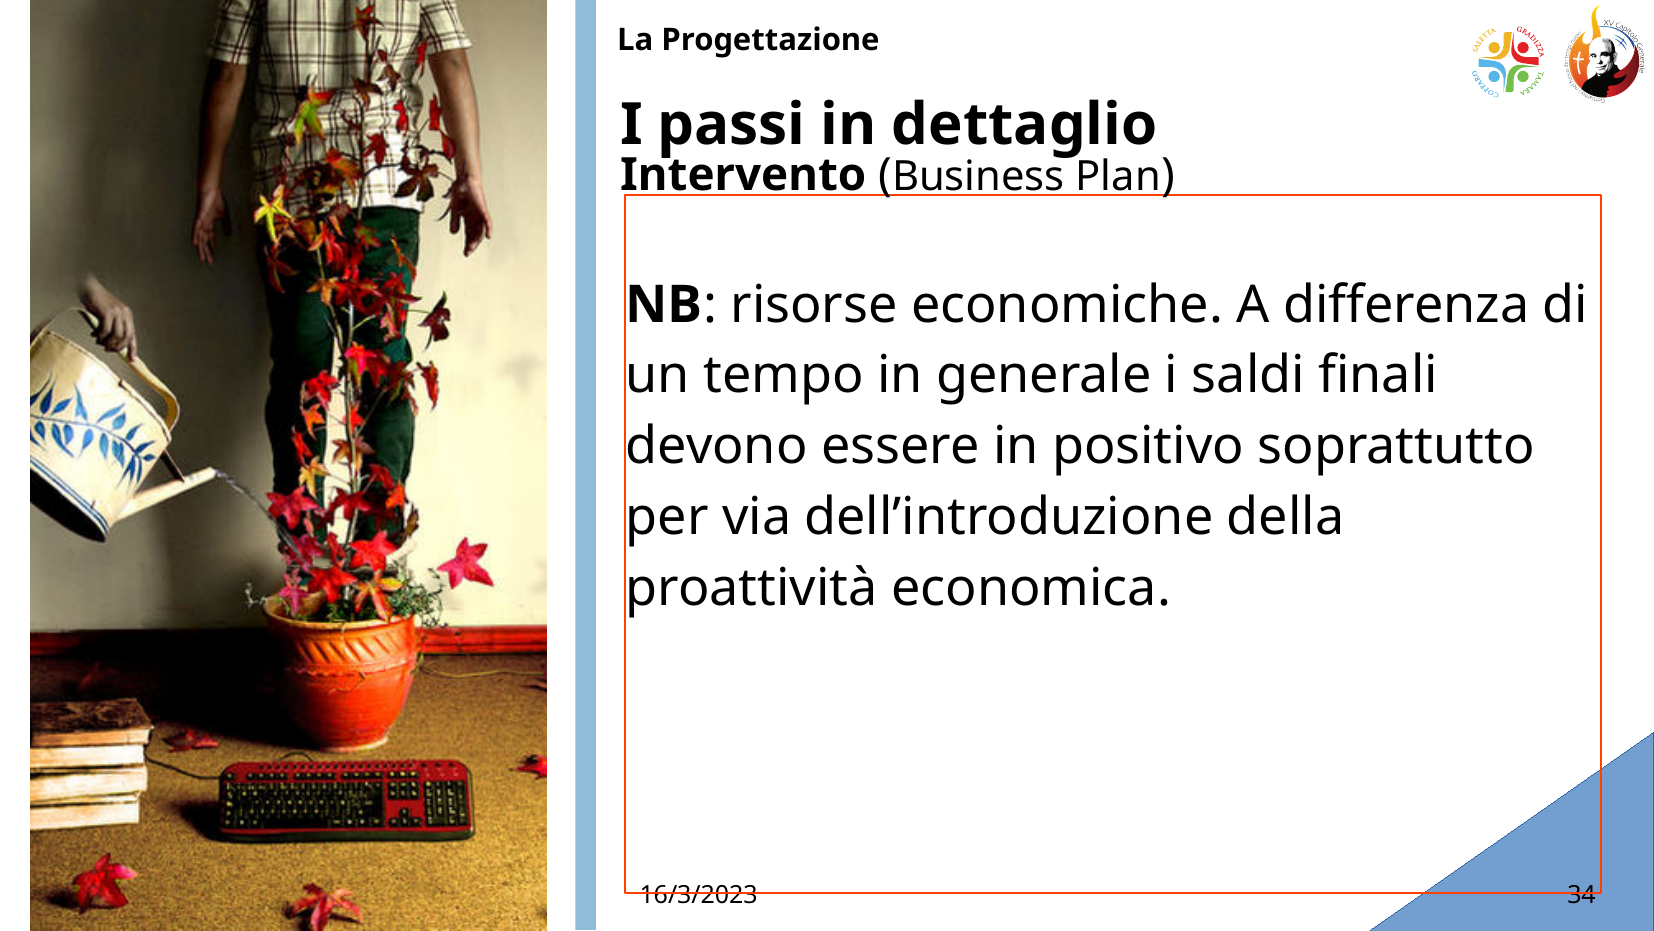

La Progettazione
I passi in dettaglio
Intervento (Business Plan)
# NB: risorse economiche. A differenza di un tempo in generale i saldi finali devono essere in positivo soprattutto per via dell’introduzione della proattività economica.